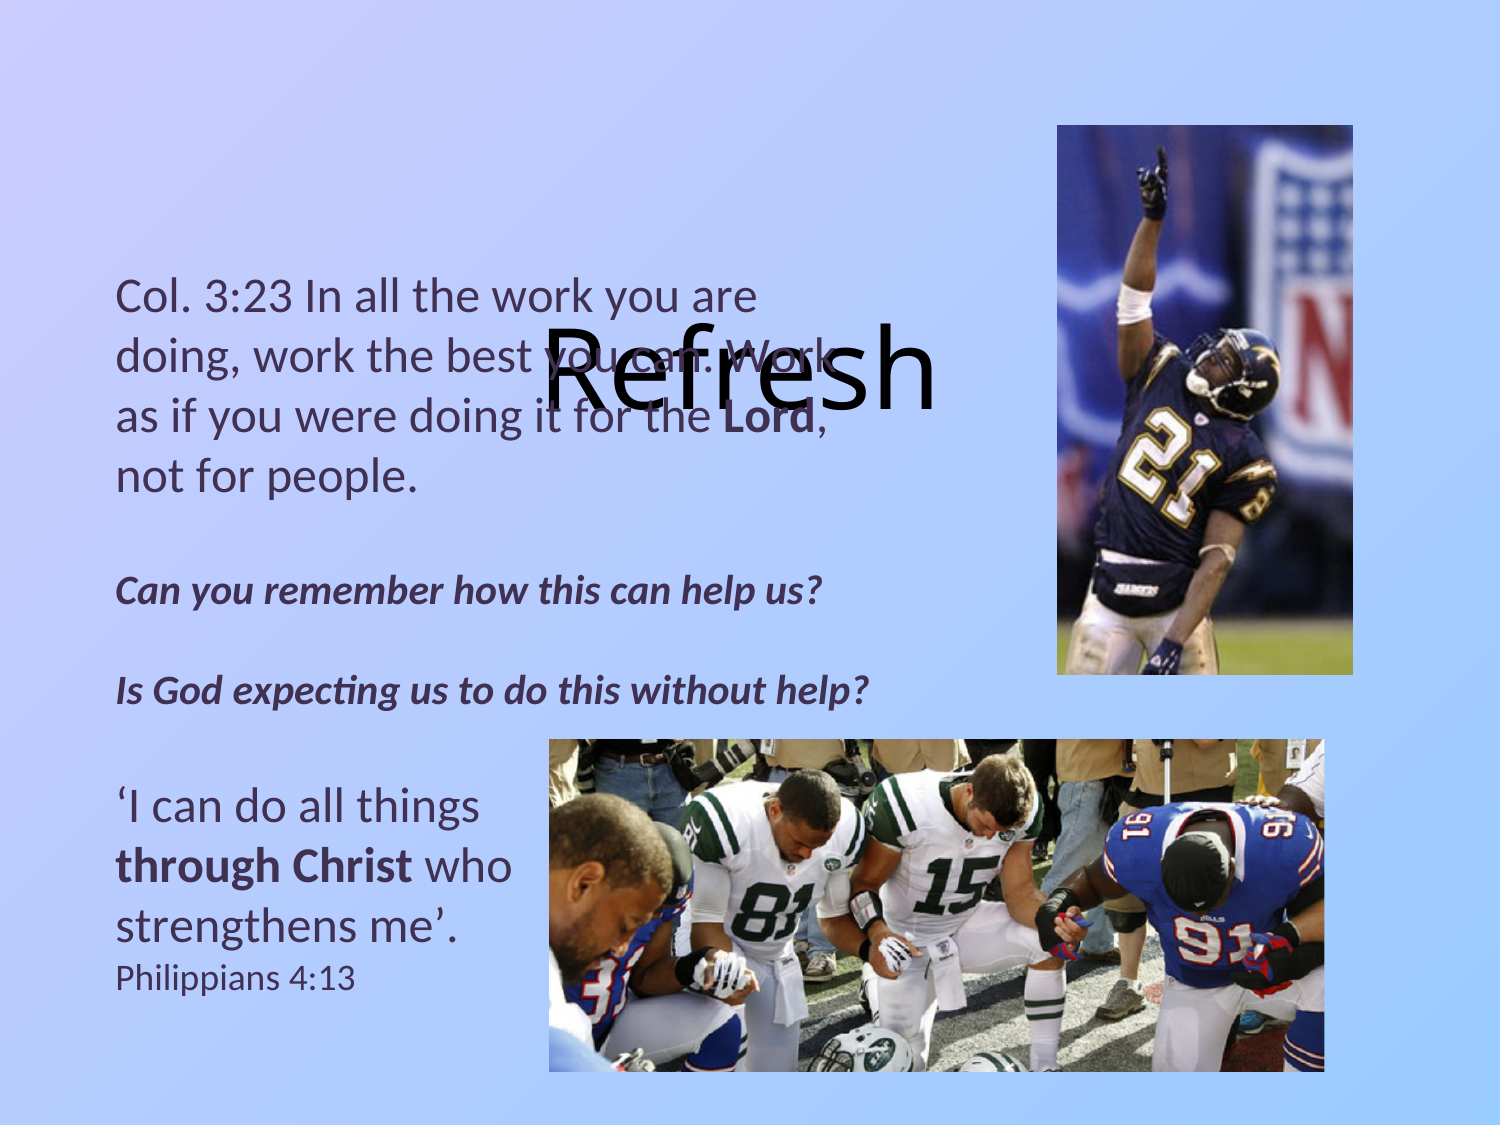

# Refresh
Col. 3:23 In all the work you are doing, work the best you can. Work as if you were doing it for the Lord, not for people.
Can you remember how this can help us?
Is God expecting us to do this without help?
‘I can do all things through Christ who strengthens me’.
Philippians 4:13